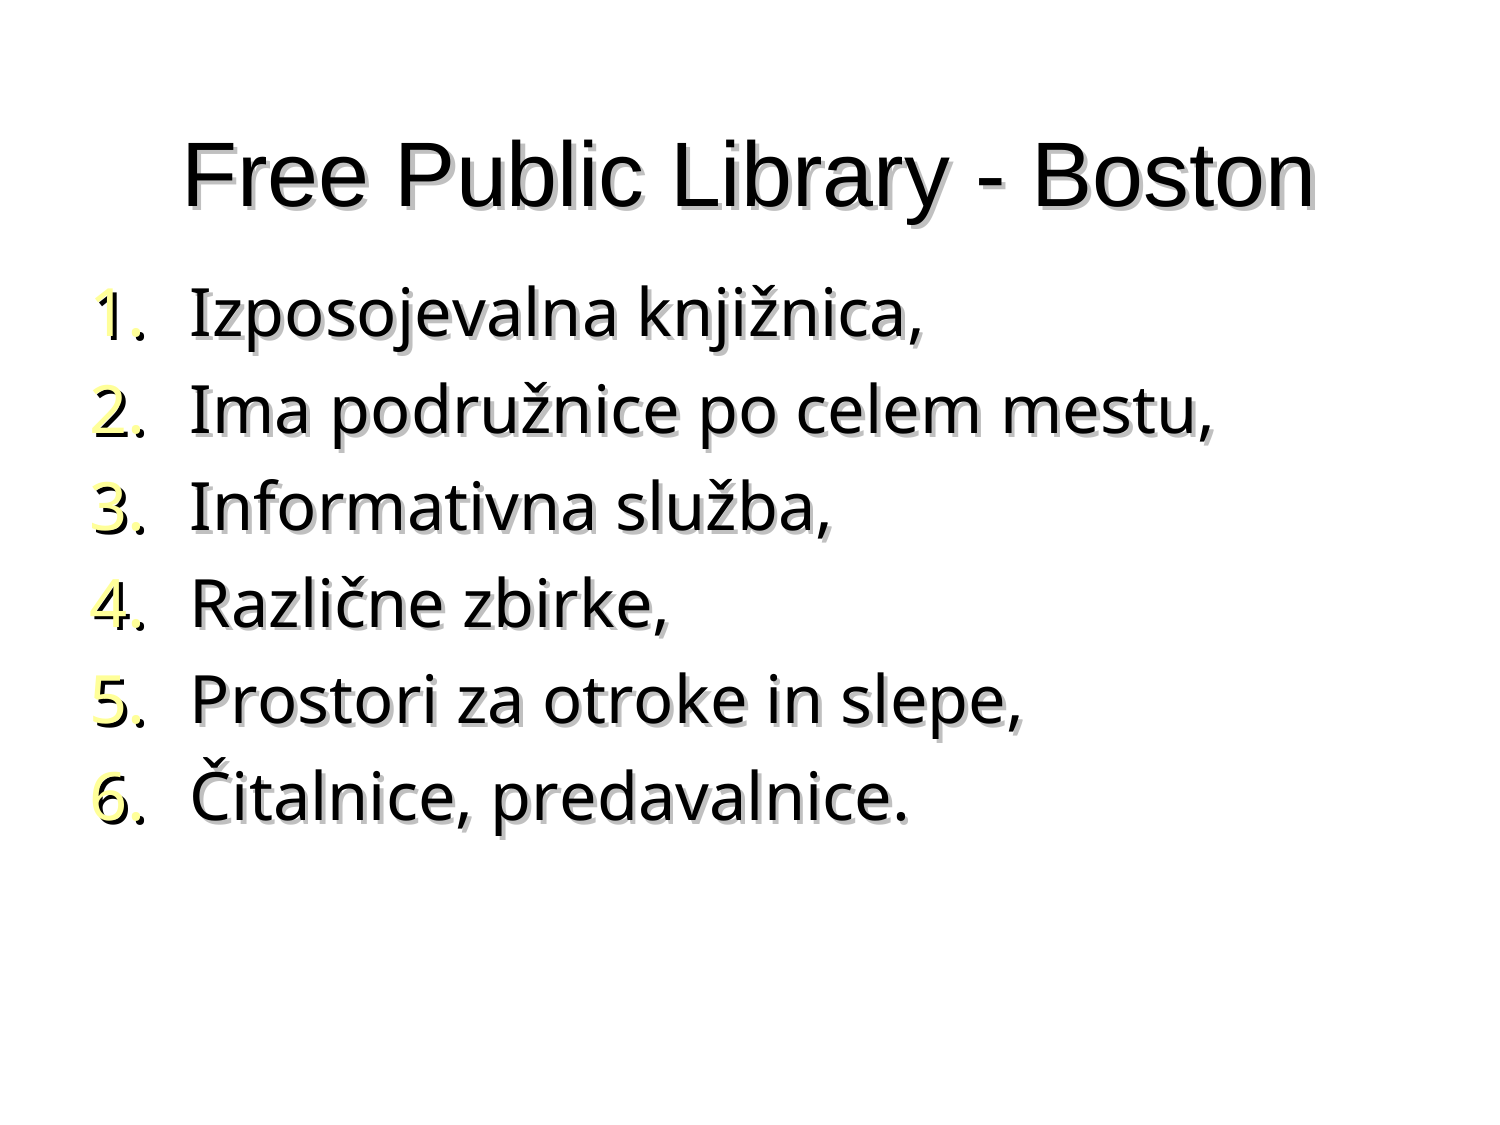

# Free Public Library - Boston
Izposojevalna knjižnica,
Ima podružnice po celem mestu,
Informativna služba,
Različne zbirke,
Prostori za otroke in slepe,
Čitalnice, predavalnice.
15
Oddelek za bibliotekarstvo, informacijsko znanost in knjigarstvo, Filozofska fakulteta